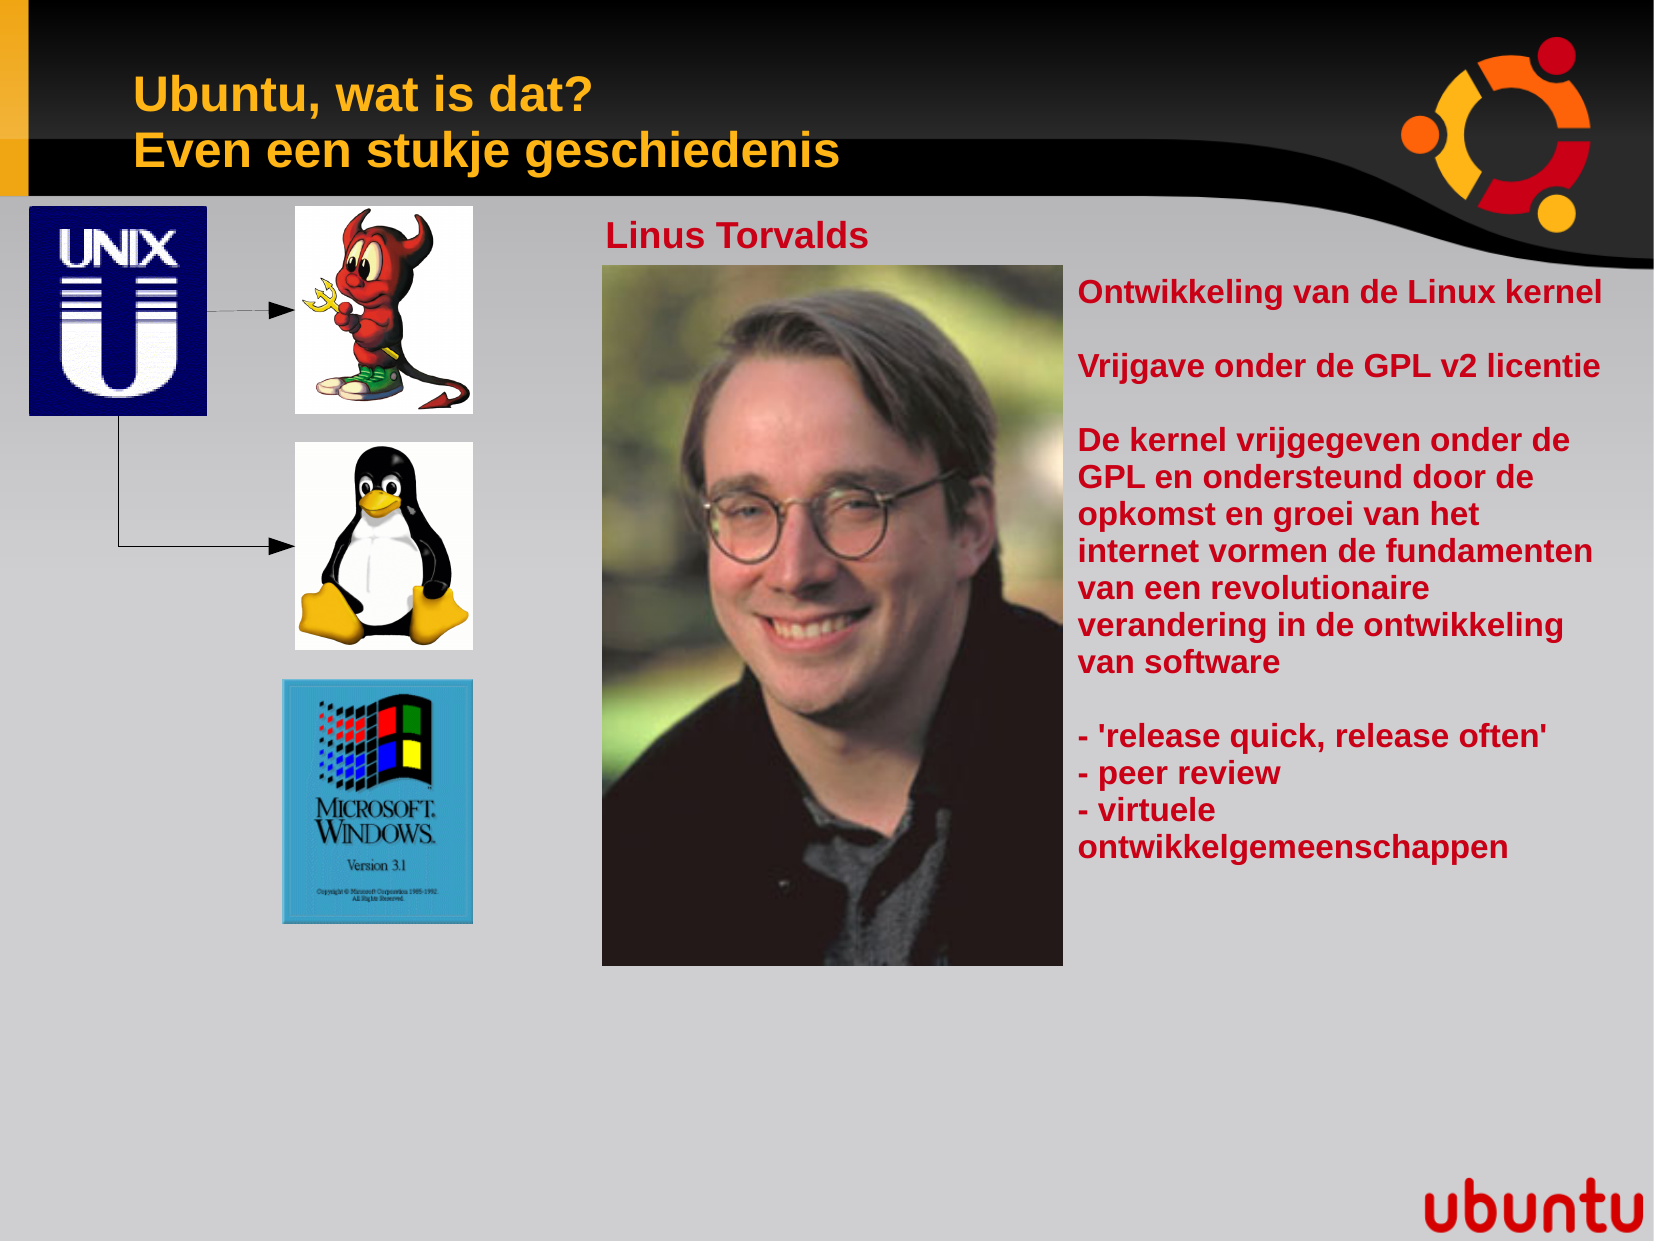

Ubuntu, wat is dat?
Even een stukje geschiedenis
Linus Torvalds
Ontwikkeling van de Linux kernel
Vrijgave onder de GPL v2 licentie
De kernel vrijgegeven onder de GPL en ondersteund door de opkomst en groei van het internet vormen de fundamenten van een revolutionaire verandering in de ontwikkeling van software
- 'release quick, release often'
- peer review
- virtuele ontwikkelgemeenschappen